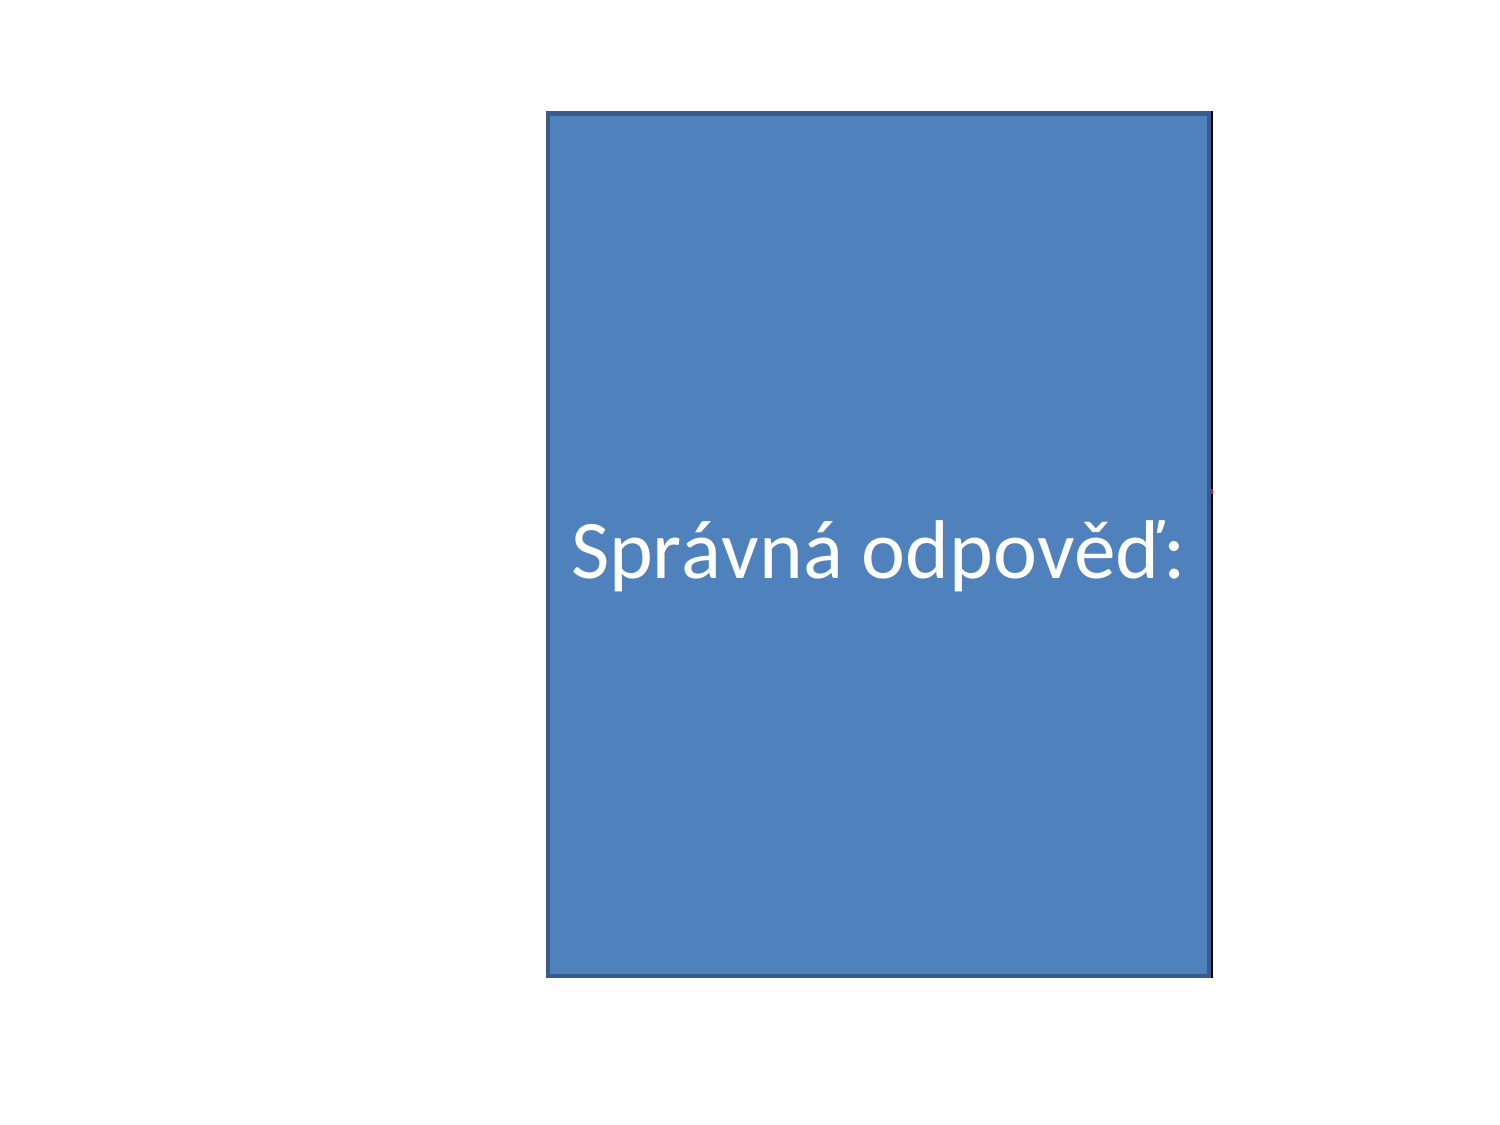

Správná odpověď:
Hustota modré krychličky je:
 g
3
cm
kg
3
m
 = 2,7 = 2 700
Hustota zelené krychličky je:
 g
kg
3
m
= 8,96 = 8 960
3
cm
Hustota žluté krychličky je:
 7,87 = 7 870
 g
3
cm
kg
3
m
=